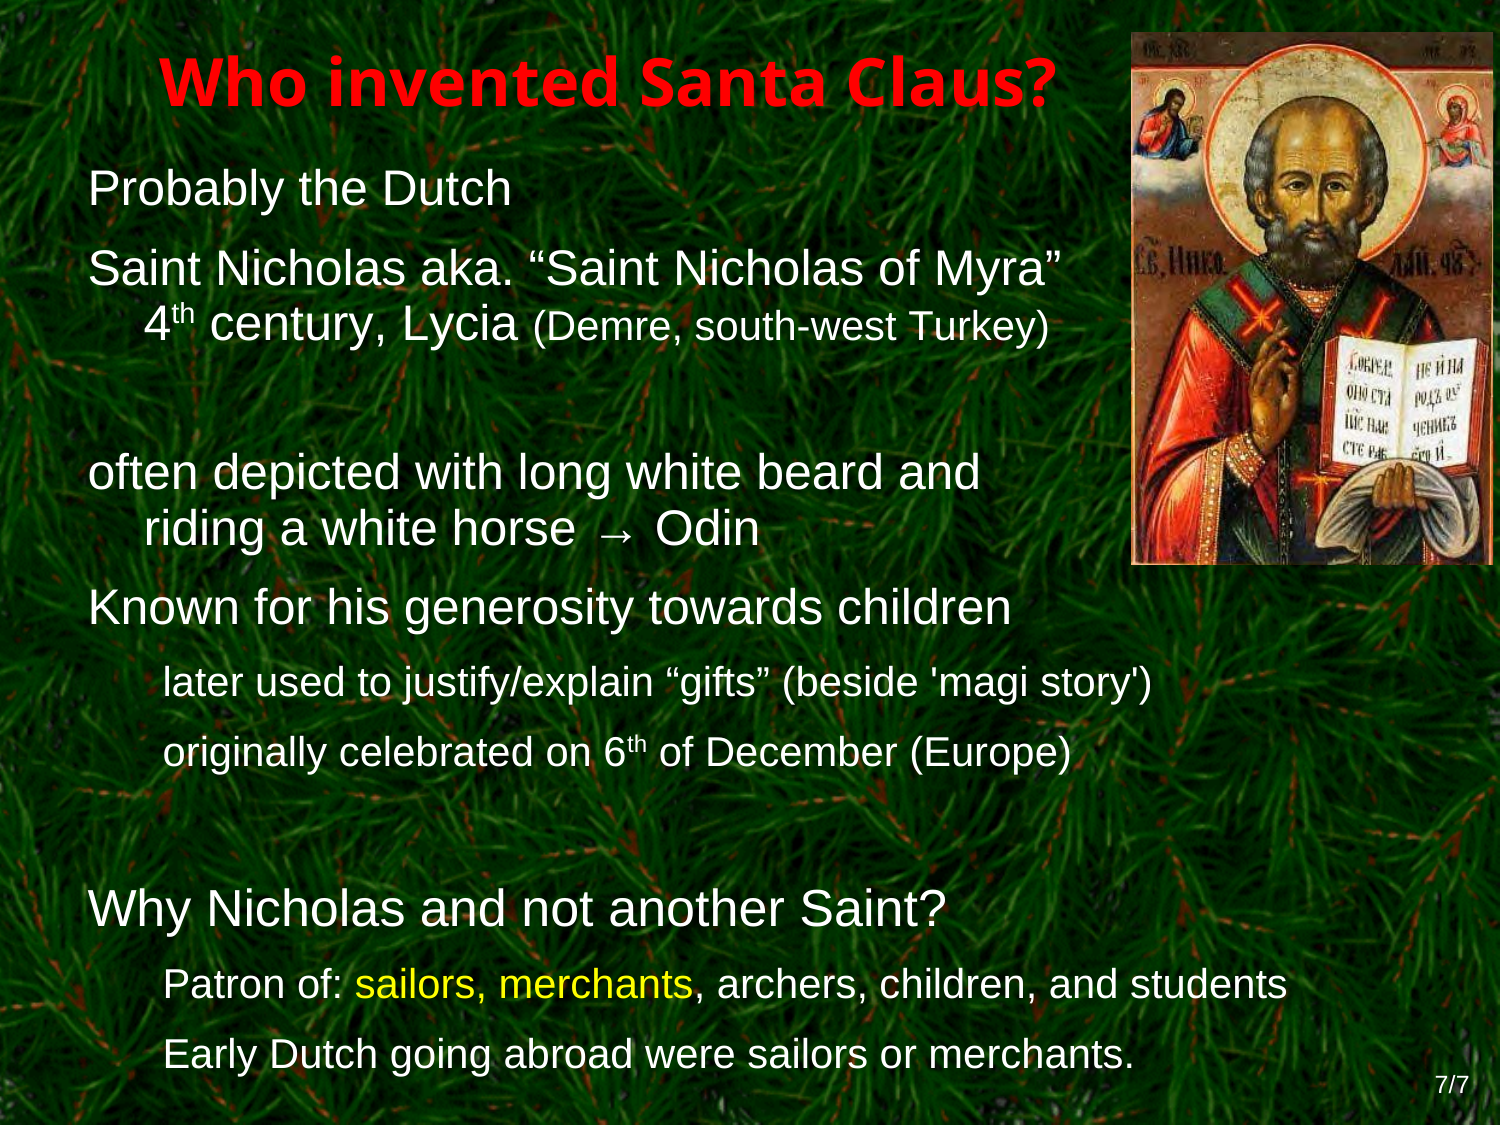

# Who invented Santa Claus?
Probably the Dutch
Saint Nicholas aka. “Saint Nicholas of Myra”			4th century, Lycia (Demre, south-west Turkey)
often depicted with long white beard and 			riding a white horse → Odin
Known for his generosity towards children
later used to justify/explain “gifts” (beside 'magi story')
originally celebrated on 6th of December (Europe)
Why Nicholas and not another Saint?
Patron of: sailors, merchants, archers, children, and students
Early Dutch going abroad were sailors or merchants.